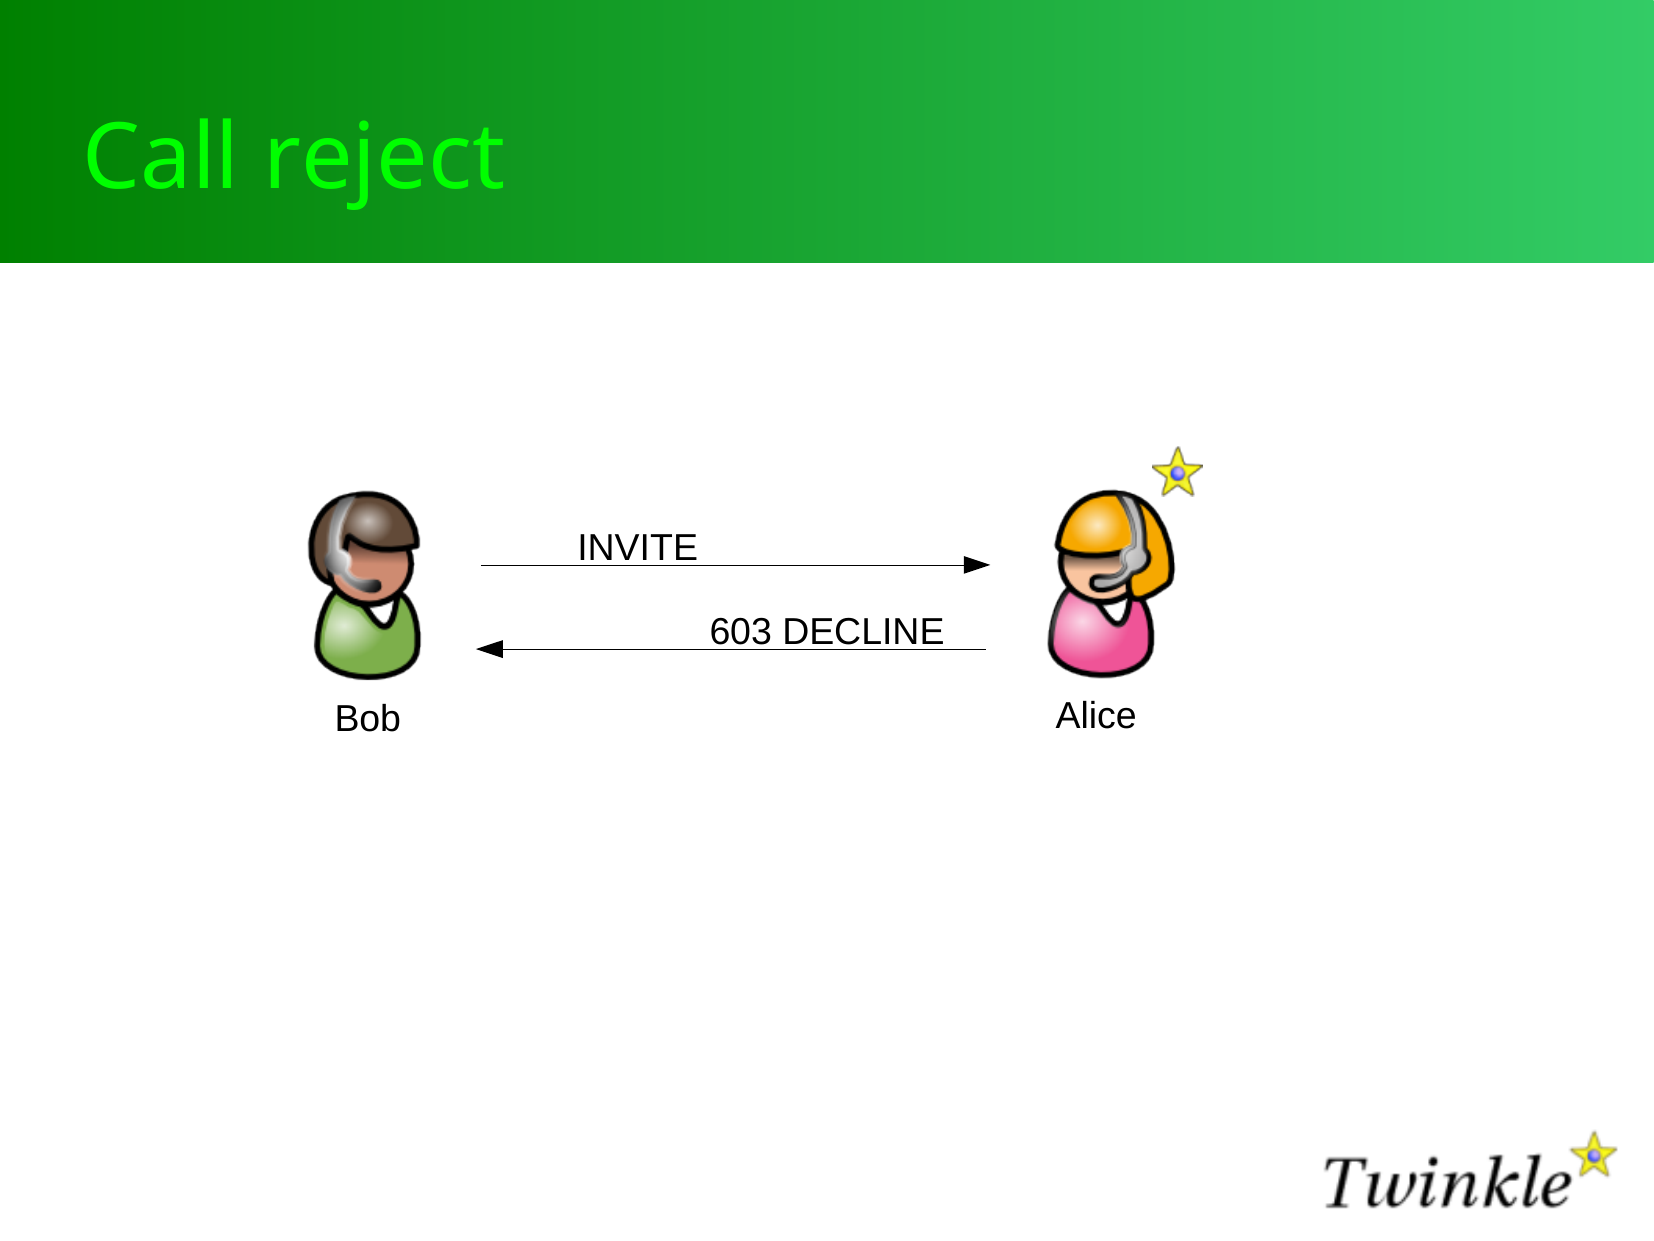

# Call reject
INVITE
603 DECLINE
Alice
Bob